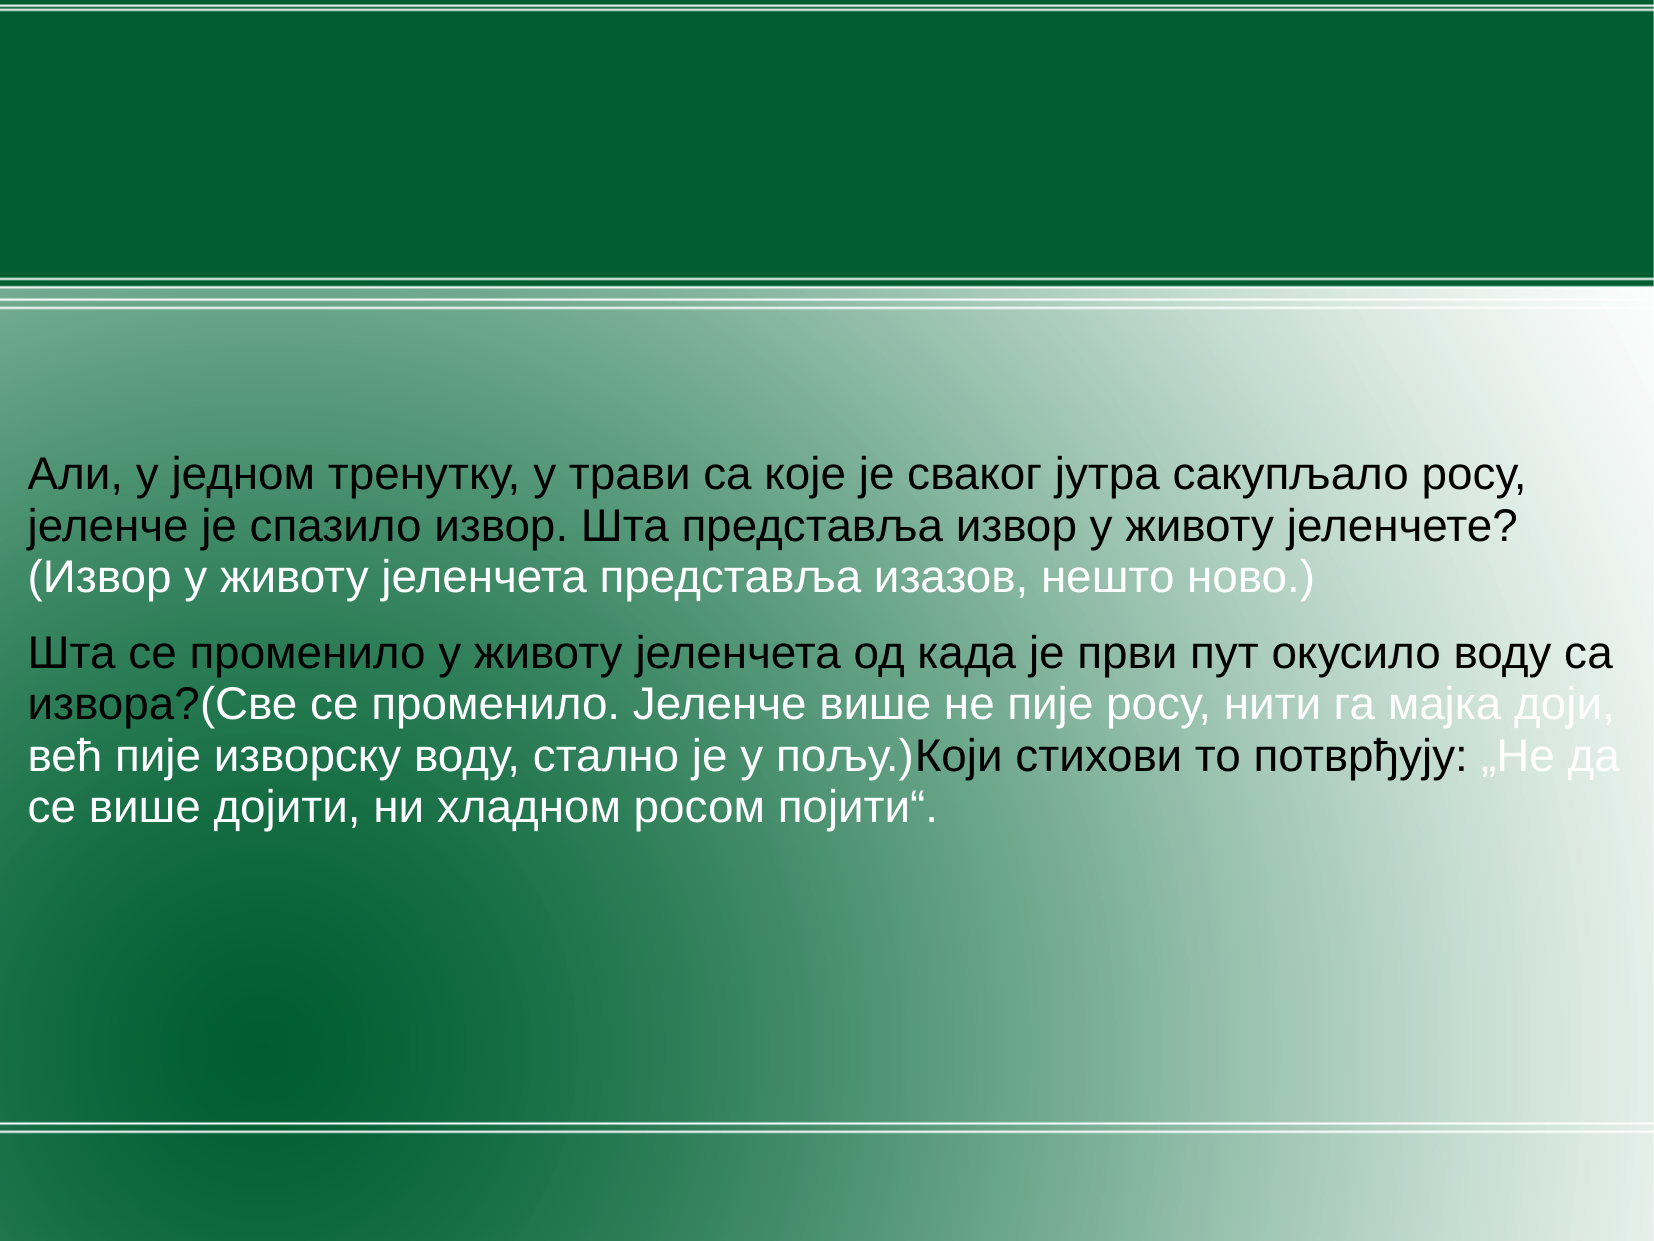

Али, у једном тренутку, у трави са које је сваког јутра сакупљало росу, јеленче је спазило извор. Шта представља извор у животу јеленчете?(Извор у животу јеленчета представља изазов, нешто ново.)
Шта се променило у животу јеленчета од када је први пут окусило воду са извора?(Све се променило. Јеленче више не пије росу, нити га мајка доји, већ пије изворску воду, стално је у пољу.)Који стихови то потврђују: „Не да се више дојити, ни хладном росом појити“.